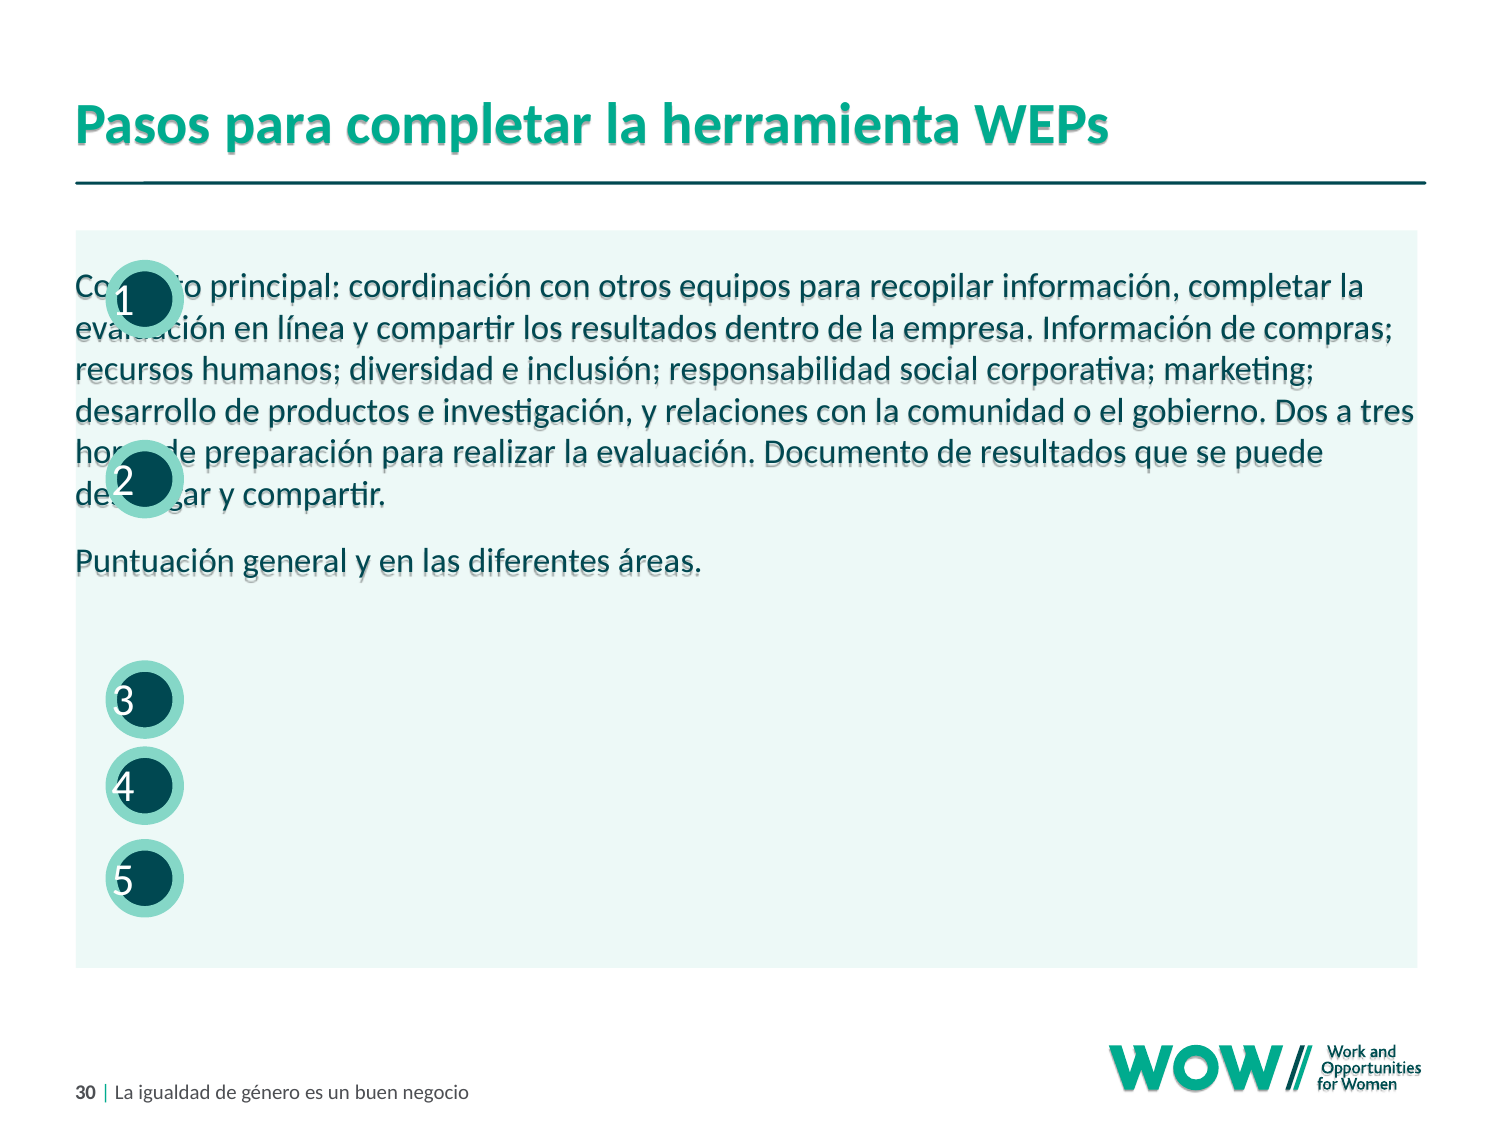

Pasos para completar la herramienta WEPs
# Contacto principal: coordinación con otros equipos para recopilar información, completar la evaluación en línea y compartir los resultados dentro de la empresa. Información de compras; recursos humanos; diversidad e inclusión; responsabilidad social corporativa; marketing; desarrollo de productos e investigación, y relaciones con la comunidad o el gobierno. Dos a tres horas de preparación para realizar la evaluación. Documento de resultados que se puede descargar y compartir.
Puntuación general y en las diferentes áreas.
1
2
3
4
5
 | La igualdad de género es un buen negocio